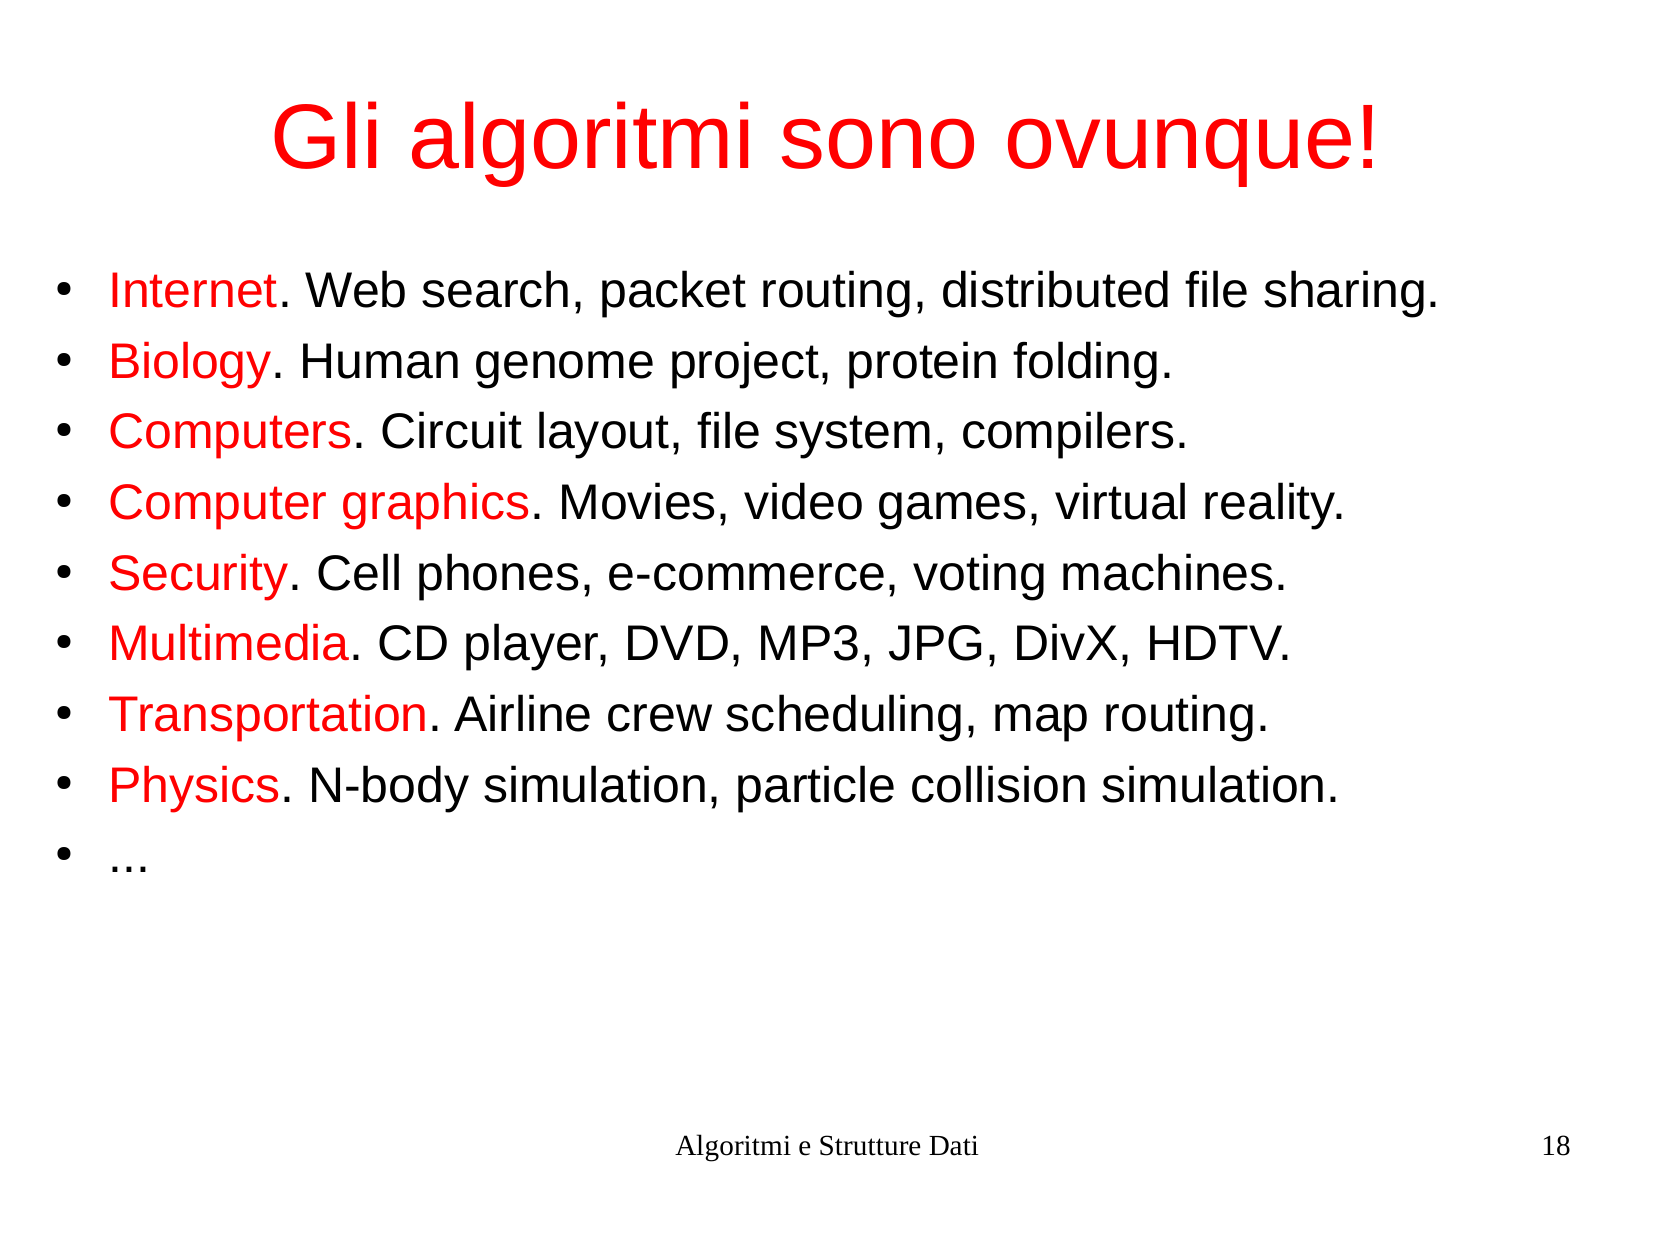

# Gli algoritmi sono ovunque!
Internet. Web search, packet routing, distributed file sharing.
Biology. Human genome project, protein folding.
Computers. Circuit layout, file system, compilers.
Computer graphics. Movies, video games, virtual reality.
Security. Cell phones, e-commerce, voting machines.
Multimedia. CD player, DVD, MP3, JPG, DivX, HDTV.
Transportation. Airline crew scheduling, map routing.
Physics. N-body simulation, particle collision simulation.
...
Algoritmi e Strutture Dati
18